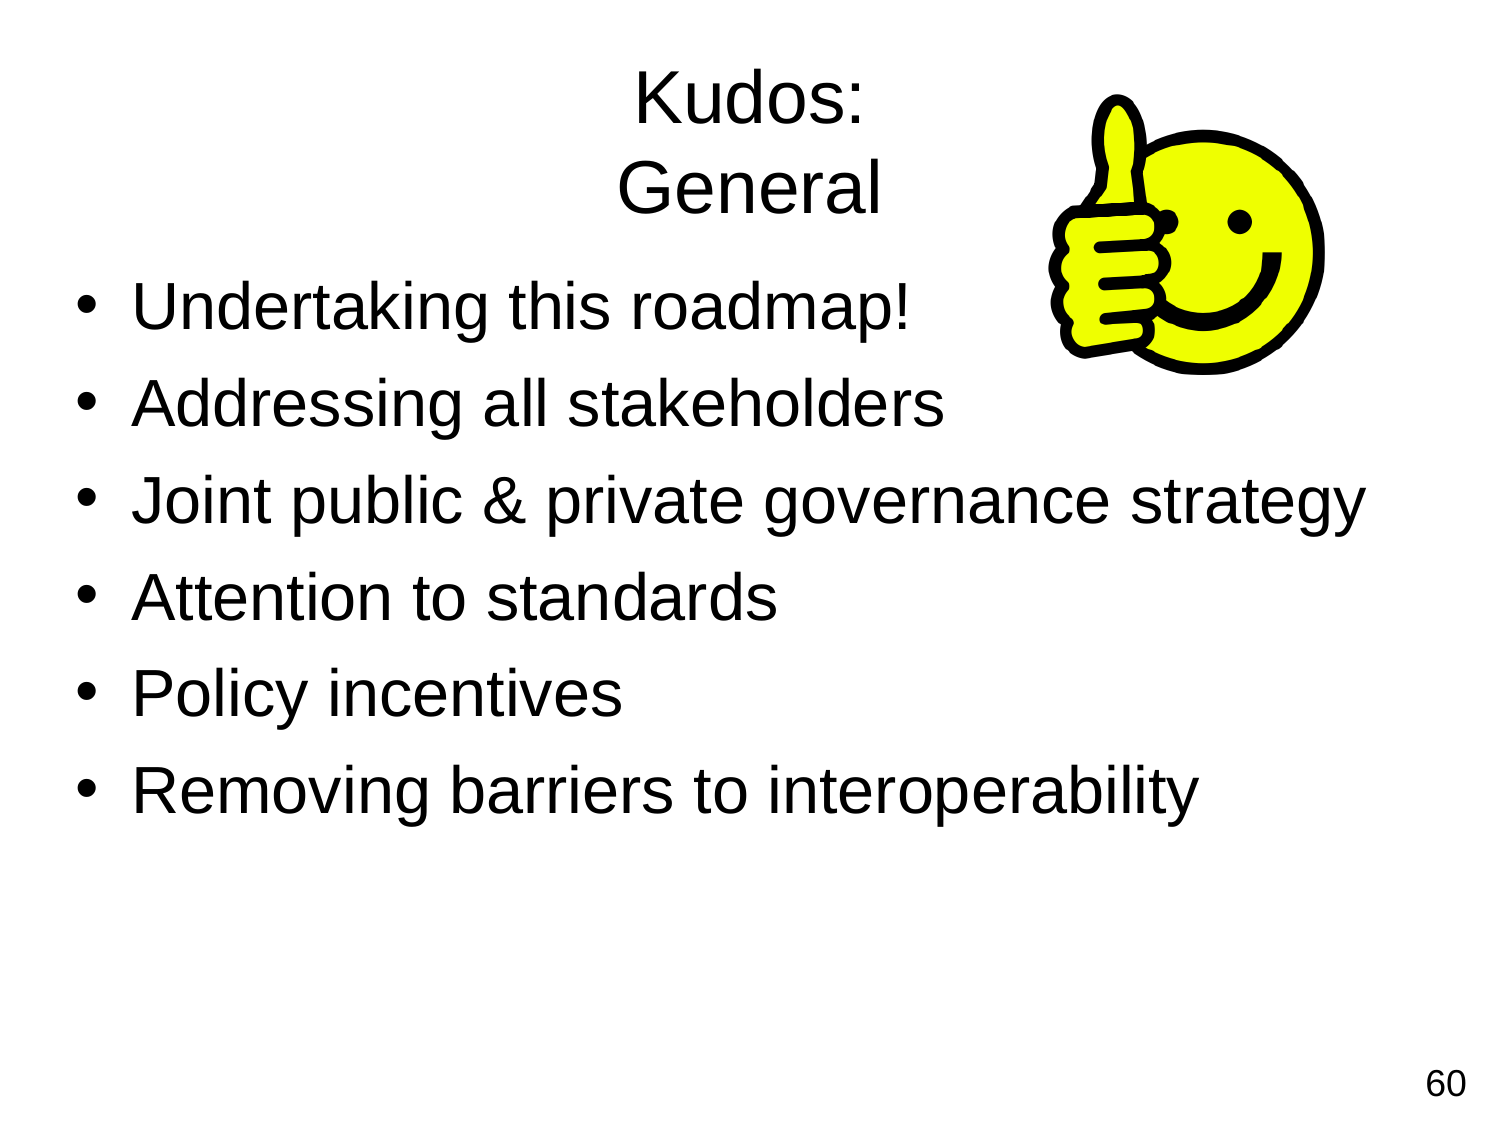

# Kudos: General
Undertaking this roadmap!
Addressing all stakeholders
Joint public & private governance strategy
Attention to standards
Policy incentives
Removing barriers to interoperability
60